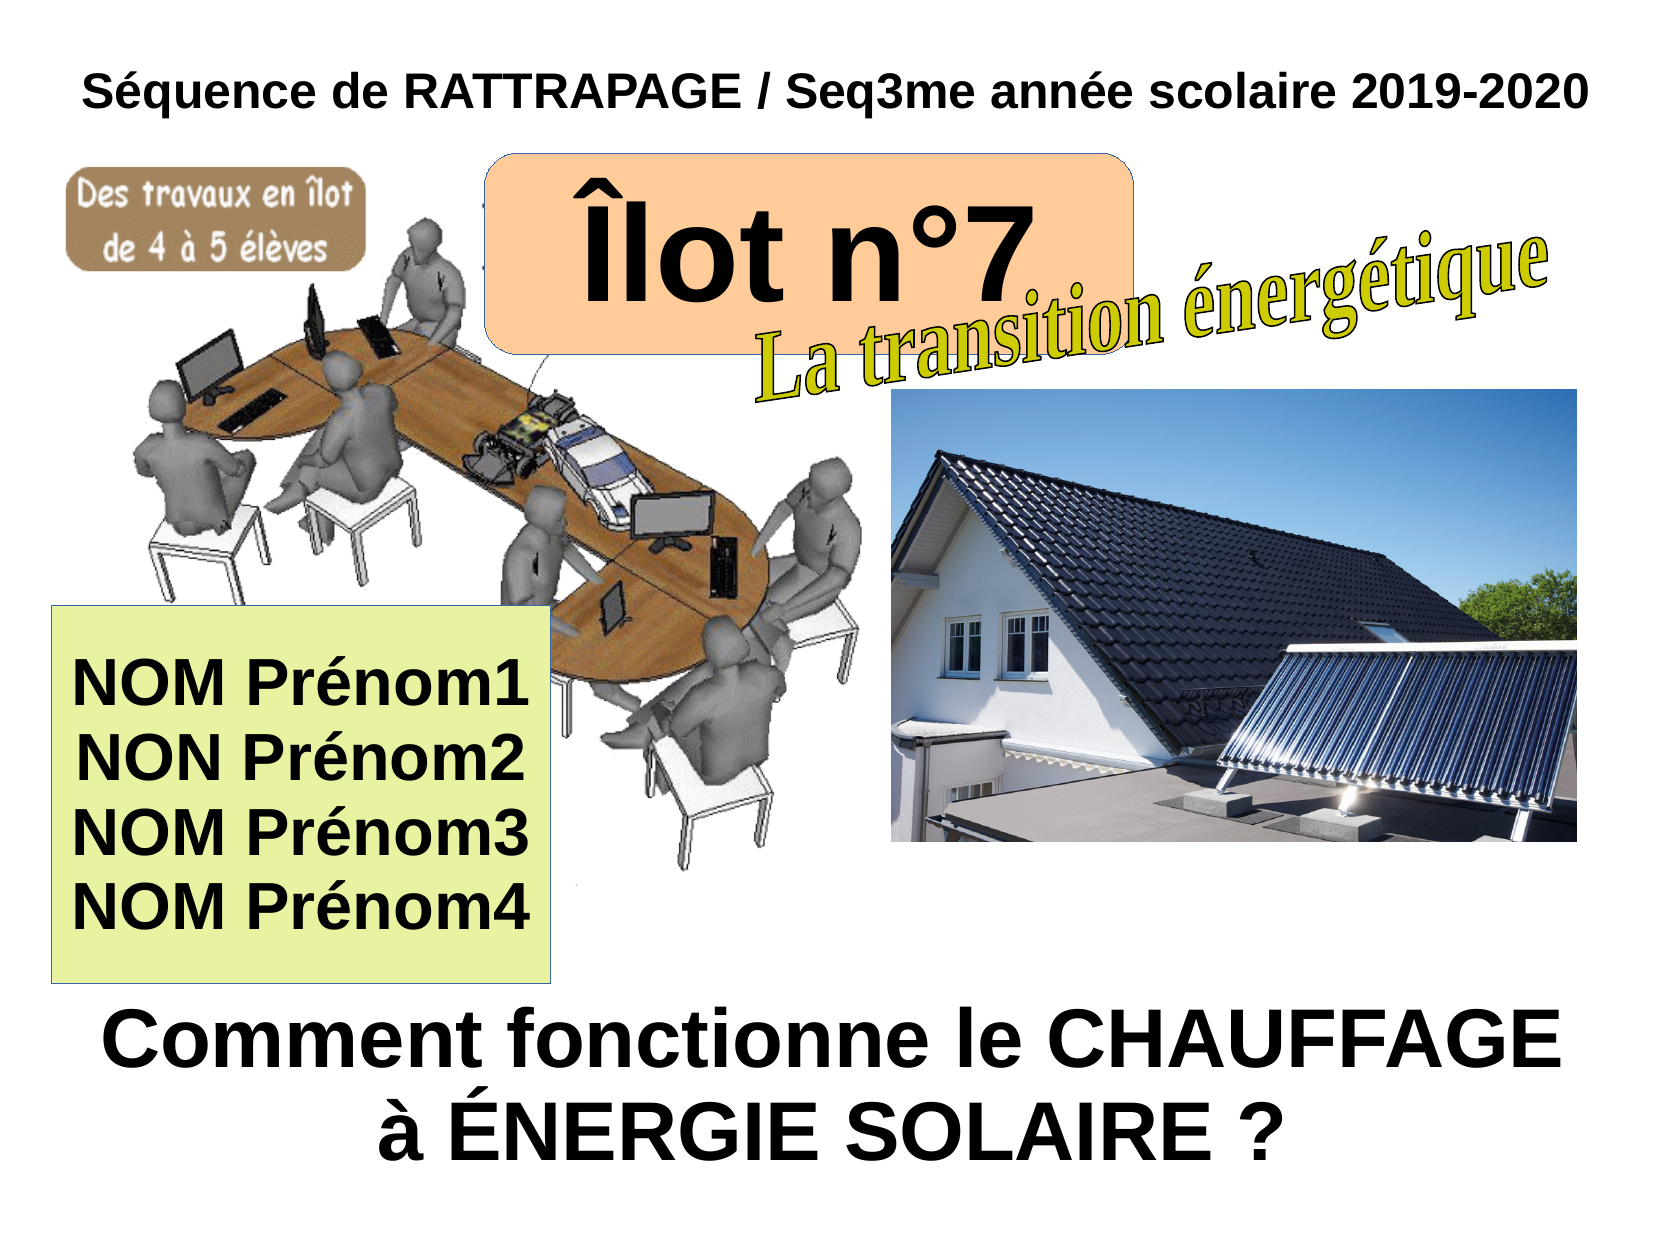

Séquence de RATTRAPAGE / Seq3me année scolaire 2019-2020
Îlot n°7
La transition énergétique
NOM Prénom1
NON Prénom2
NOM Prénom3
NOM Prénom4
Comment fonctionne le CHAUFFAGE à ÉNERGIE SOLAIRE ?